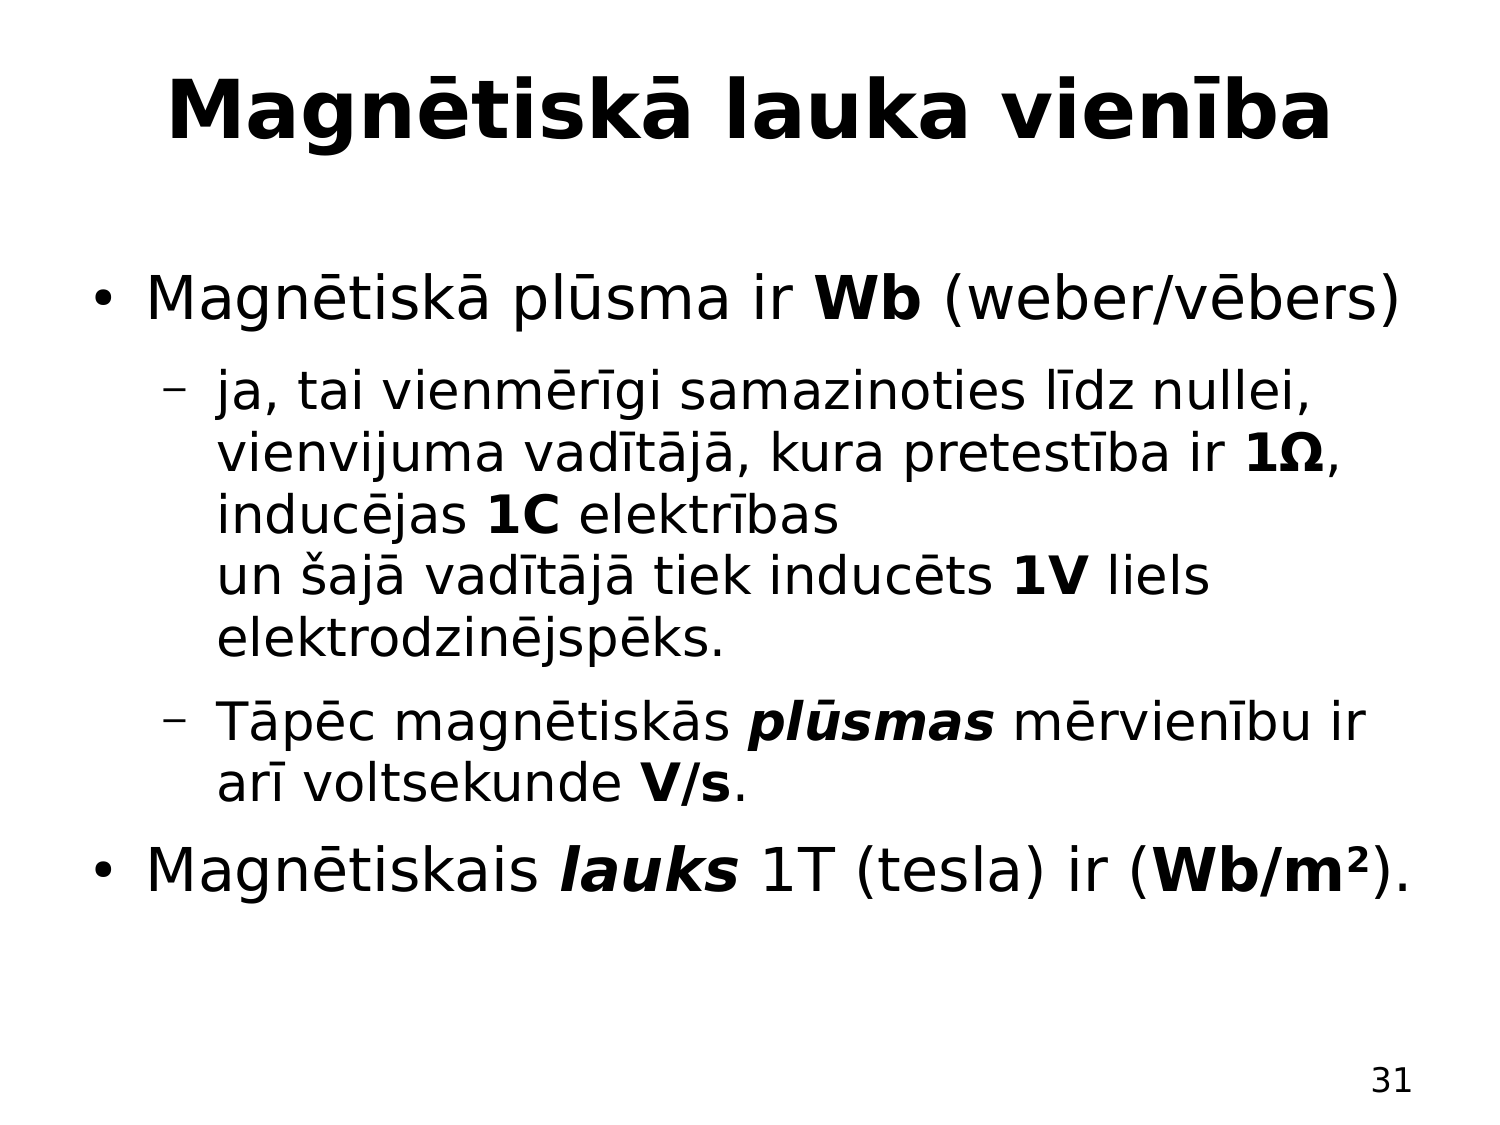

# Magnētiskā lauka vienība
Magnētiskā plūsma ir Wb (weber/vēbers)
ja, tai vienmērīgi samazinoties līdz nullei, vienvijuma vadītājā, kura pretestība ir 1Ω, inducējas 1C elektrības
un šajā vadītājā tiek inducēts 1V liels elektrodzinējspēks.
Tāpēc magnētiskās plūsmas mērvienību ir arī voltsekunde V/s.
Magnētiskais lauks 1T (tesla) ir (Wb/m2).